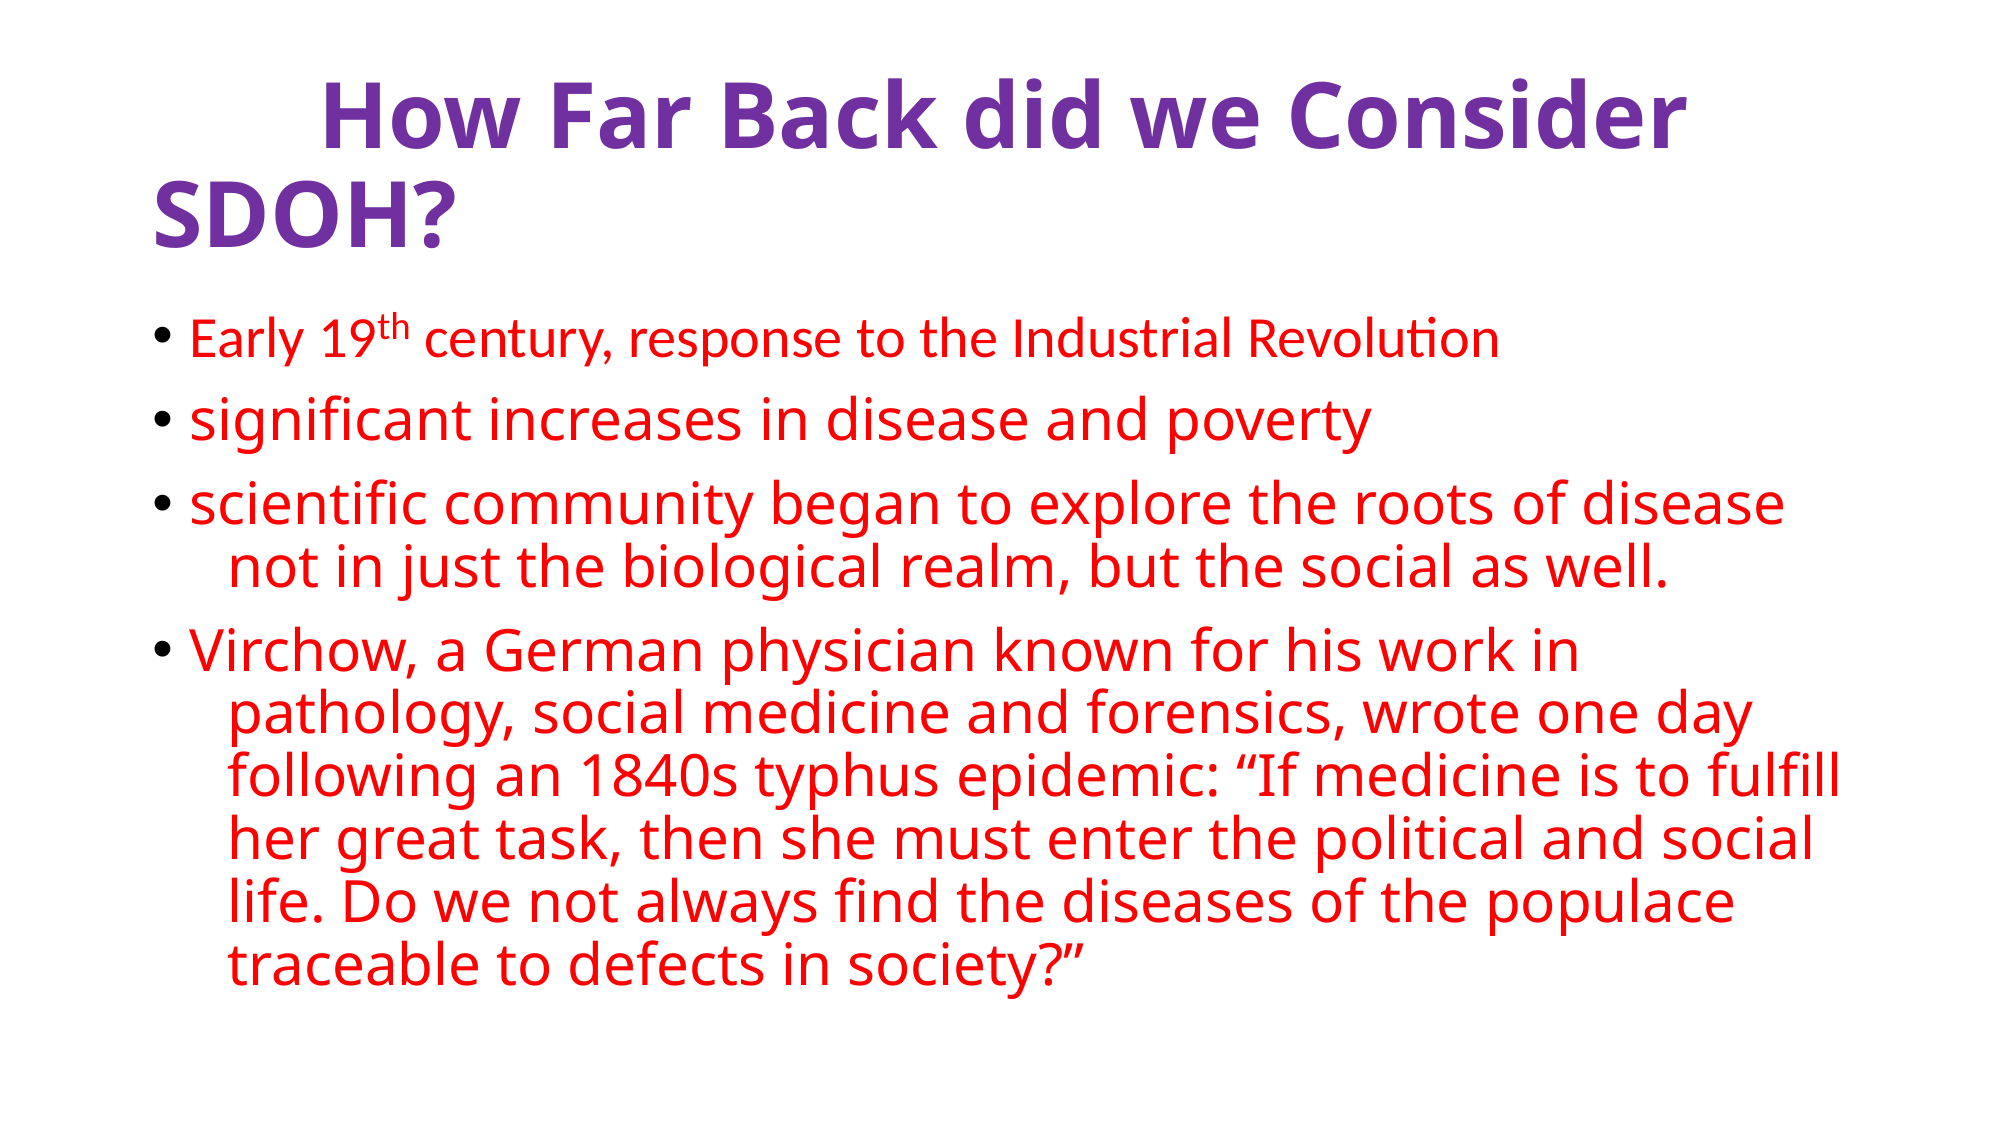

# How Far Back did we Consider SDOH?
Early 19th century, response to the Industrial Revolution
significant increases in disease and poverty
scientific community began to explore the roots of disease not in just the biological realm, but the social as well.
Virchow, a German physician known for his work in pathology, social medicine and forensics, wrote one day following an 1840s typhus epidemic: “If medicine is to fulfill her great task, then she must enter the political and social life. Do we not always find the diseases of the populace traceable to defects in society?”